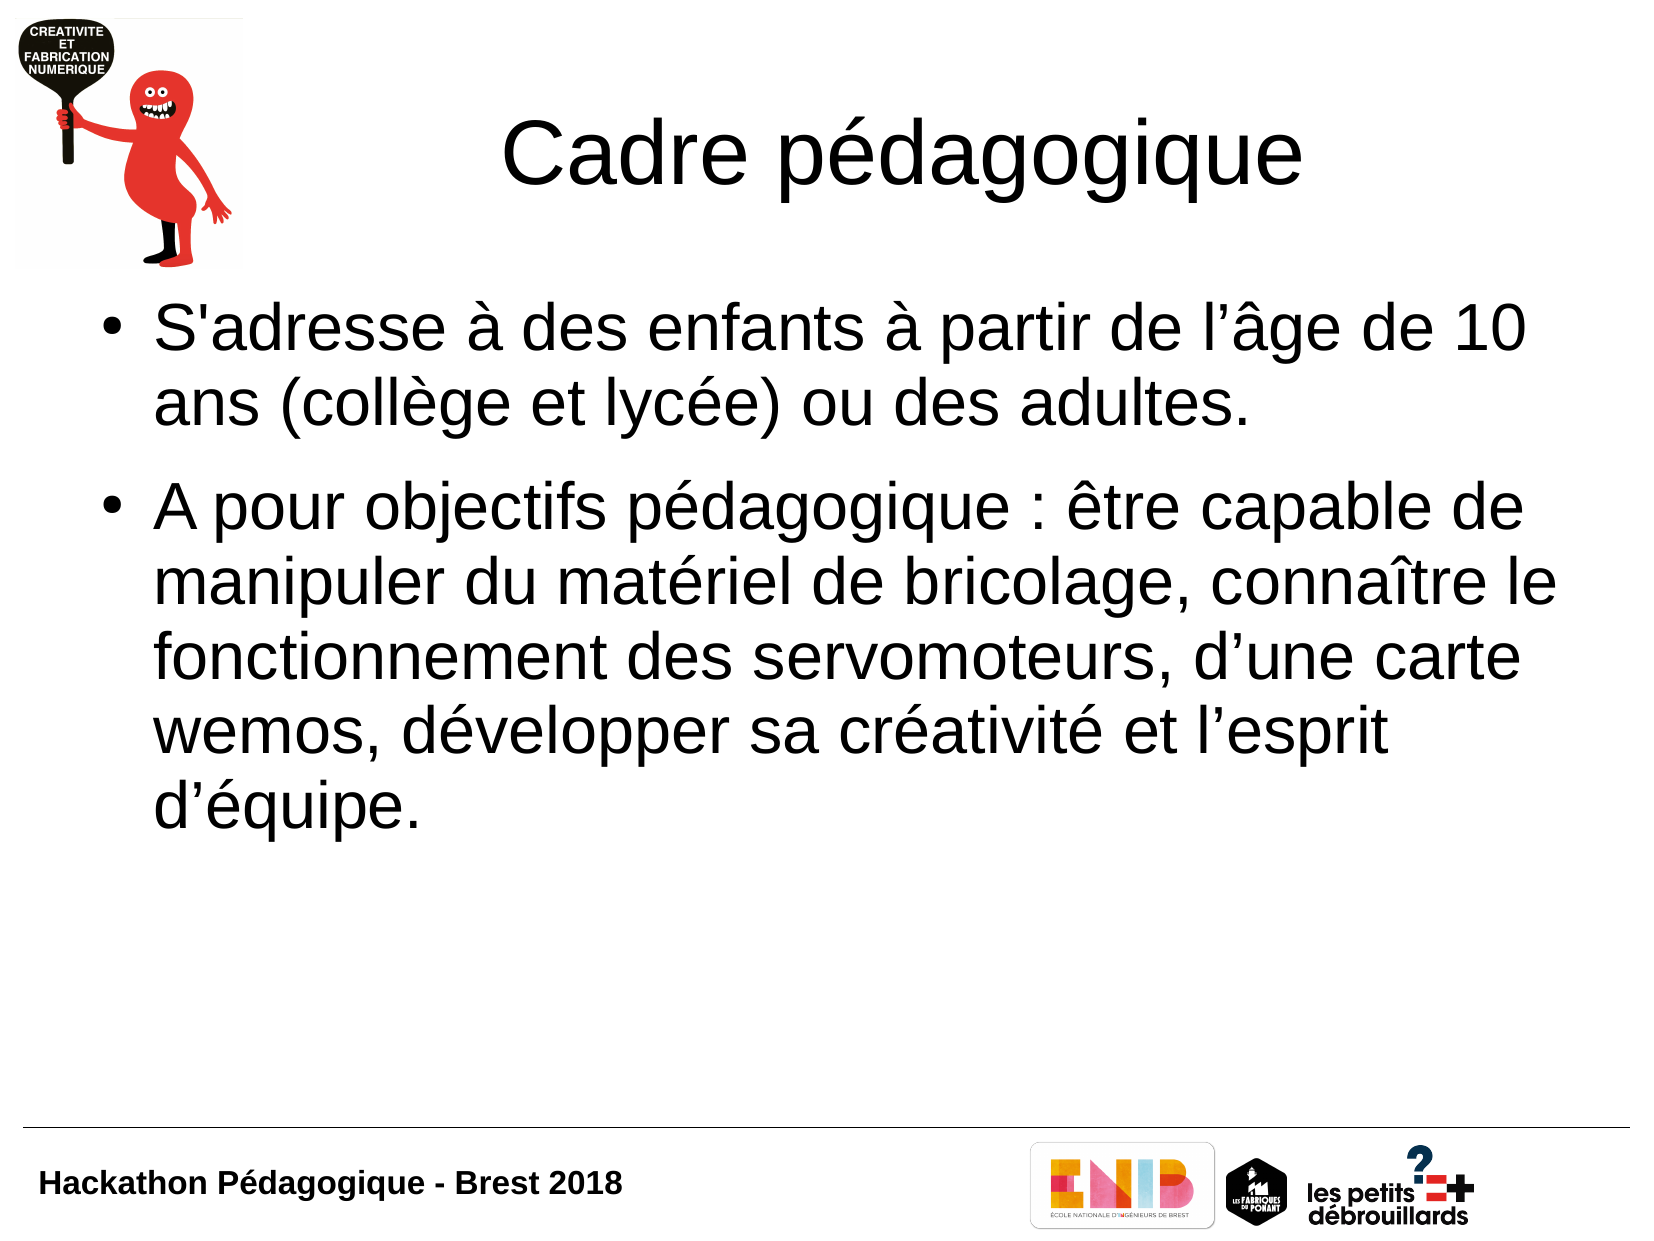

# Cadre pédagogique
S'adresse à des enfants à partir de l’âge de 10 ans (collège et lycée) ou des adultes.
A pour objectifs pédagogique : être capable de manipuler du matériel de bricolage, connaître le fonctionnement des servomoteurs, d’une carte wemos, développer sa créativité et l’esprit d’équipe.
Hackathon Pédagogique - Brest 2018